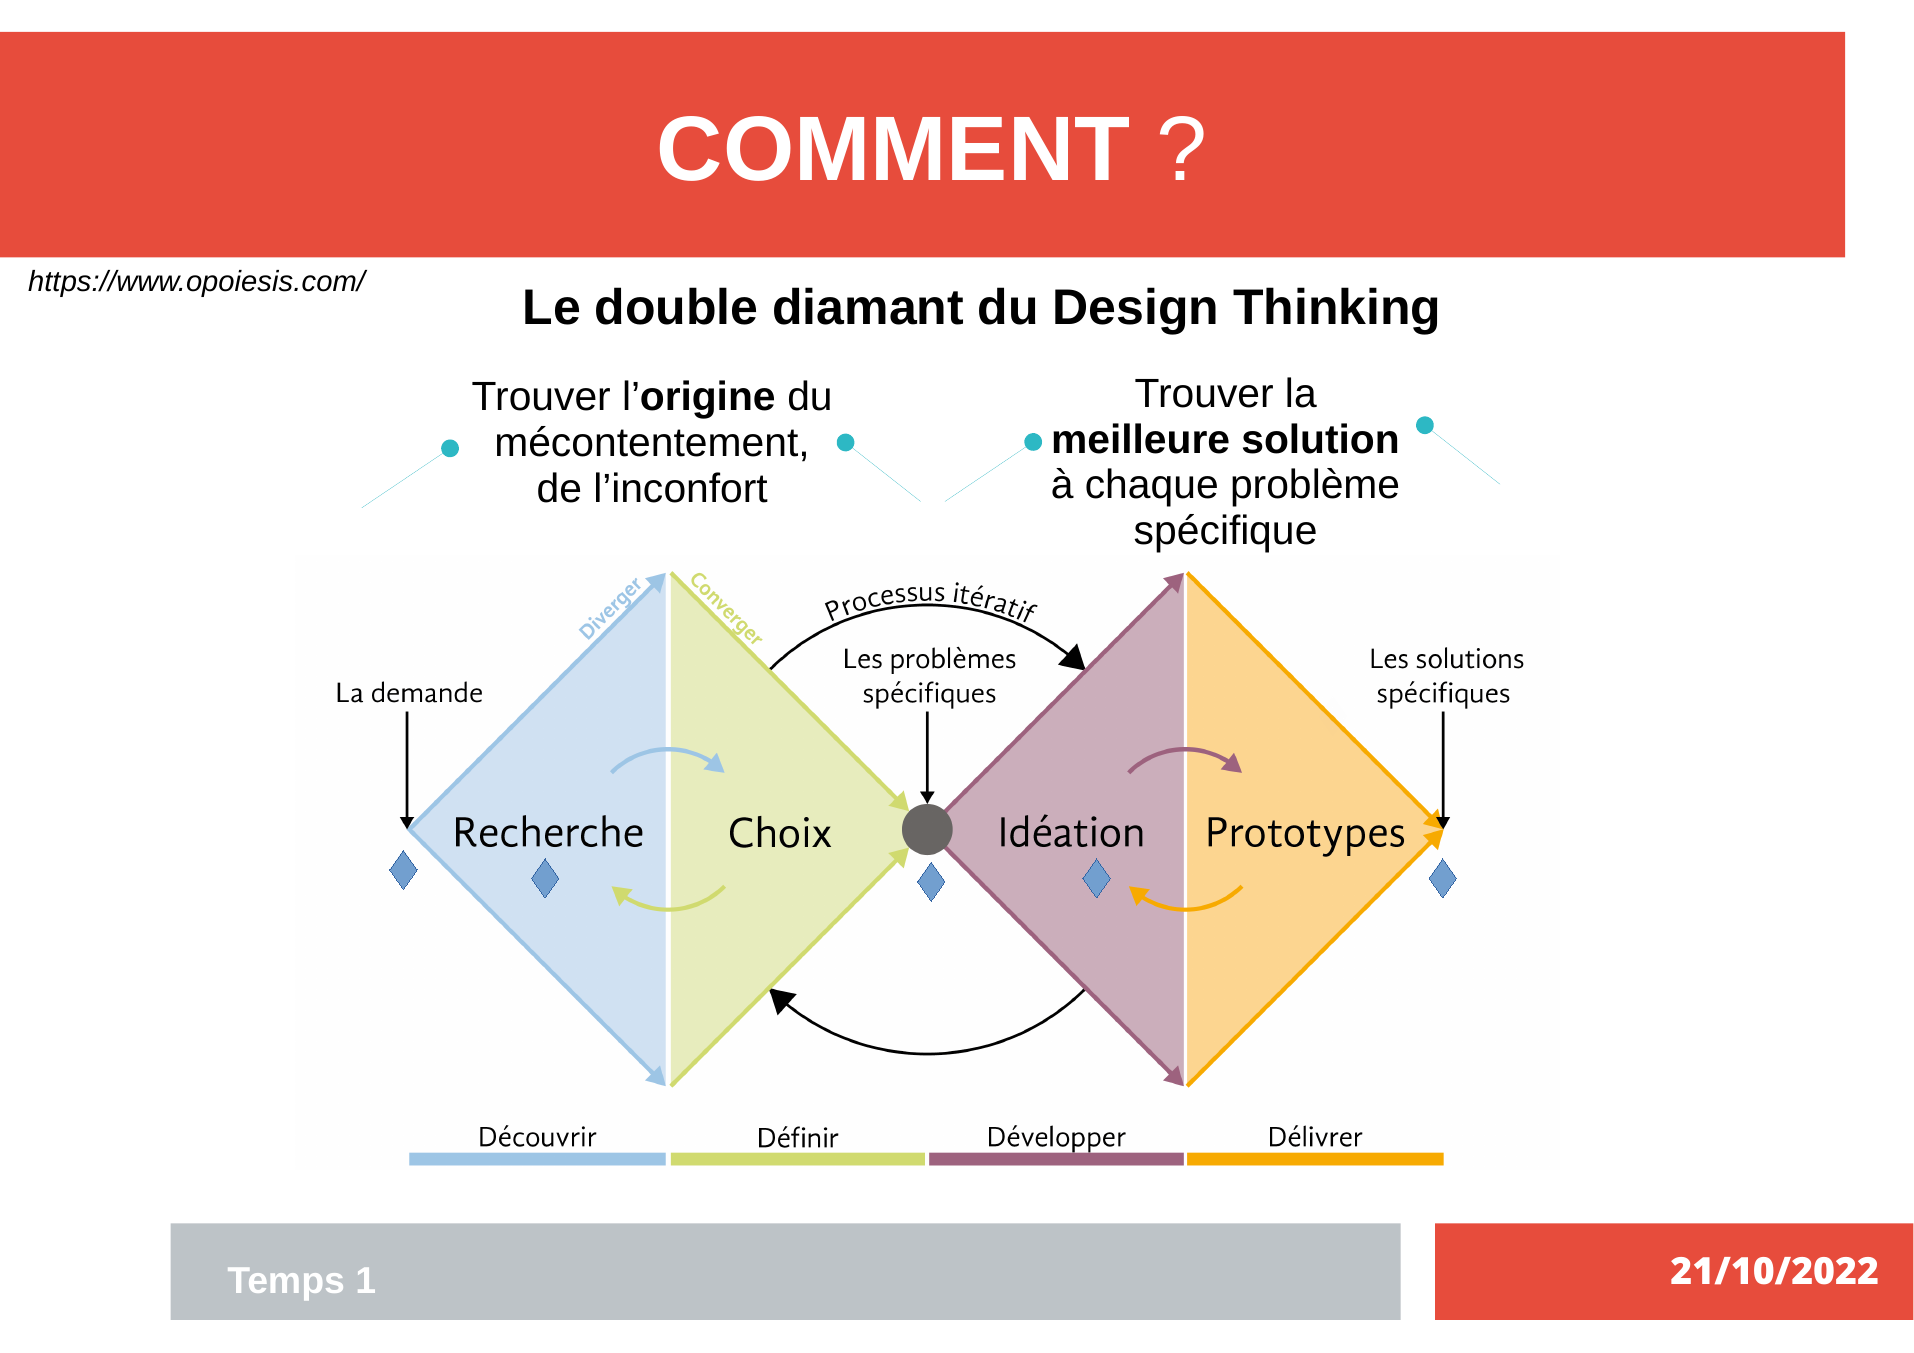

COMMENT ?
https://www.opoiesis.com/
Le double diamant du Design Thinking
Trouver la meilleure solution à chaque problème spécifique
Trouver l’origine du mécontentement, de l’inconfort
21/10/2022
Temps 1